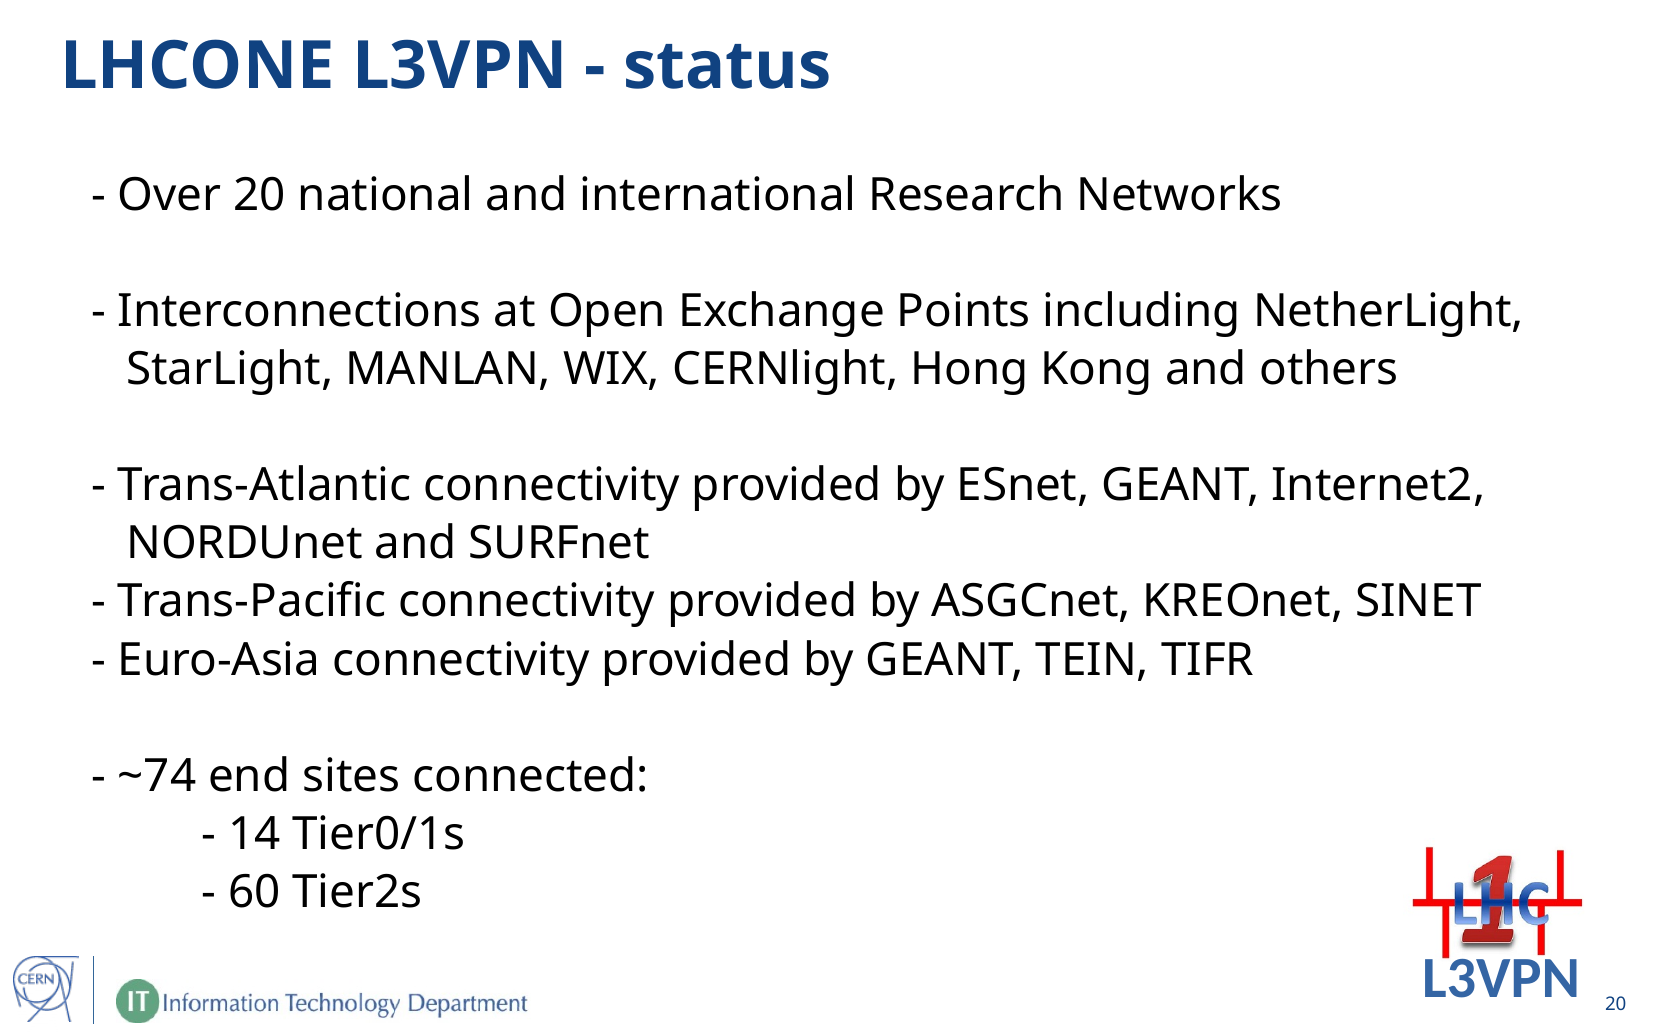

# LHCONE L3VPN - status
- Over 20 national and international Research Networks
- Interconnections at Open Exchange Points including NetherLight, StarLight, MANLAN, WIX, CERNlight, Hong Kong and others
- Trans-Atlantic connectivity provided by ESnet, GEANT, Internet2, NORDUnet and SURFnet
- Trans-Pacific connectivity provided by ASGCnet, KREOnet, SINET
- Euro-Asia connectivity provided by GEANT, TEIN, TIFR
- ~74 end sites connected:
	- 14 Tier0/1s
	- 60 Tier2s
L3VPN